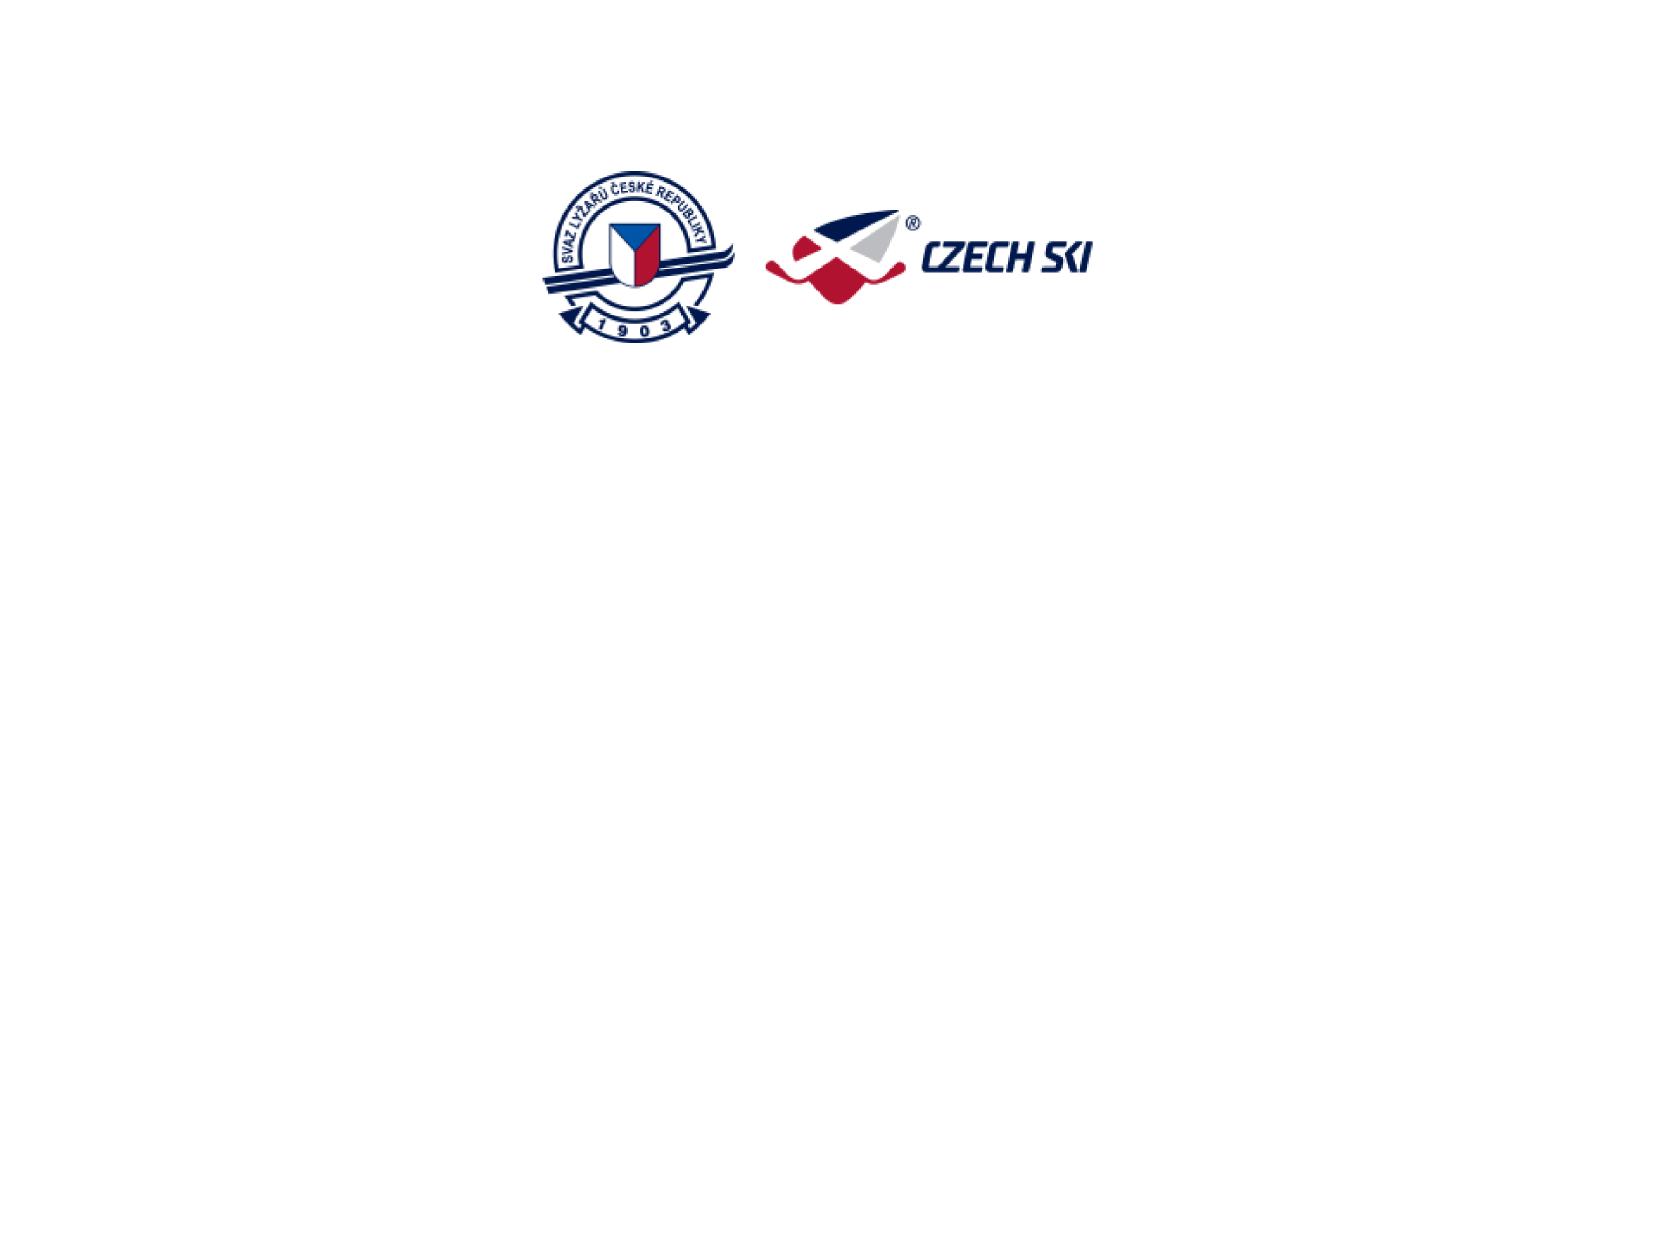

ZÁKLADNÍ LYŽOVÁNÍ
# Návrh struktury výuky lyžování a snowboardingu v OSÚ ZL SL ČR a její aplikace na jednotlivé odbornosti